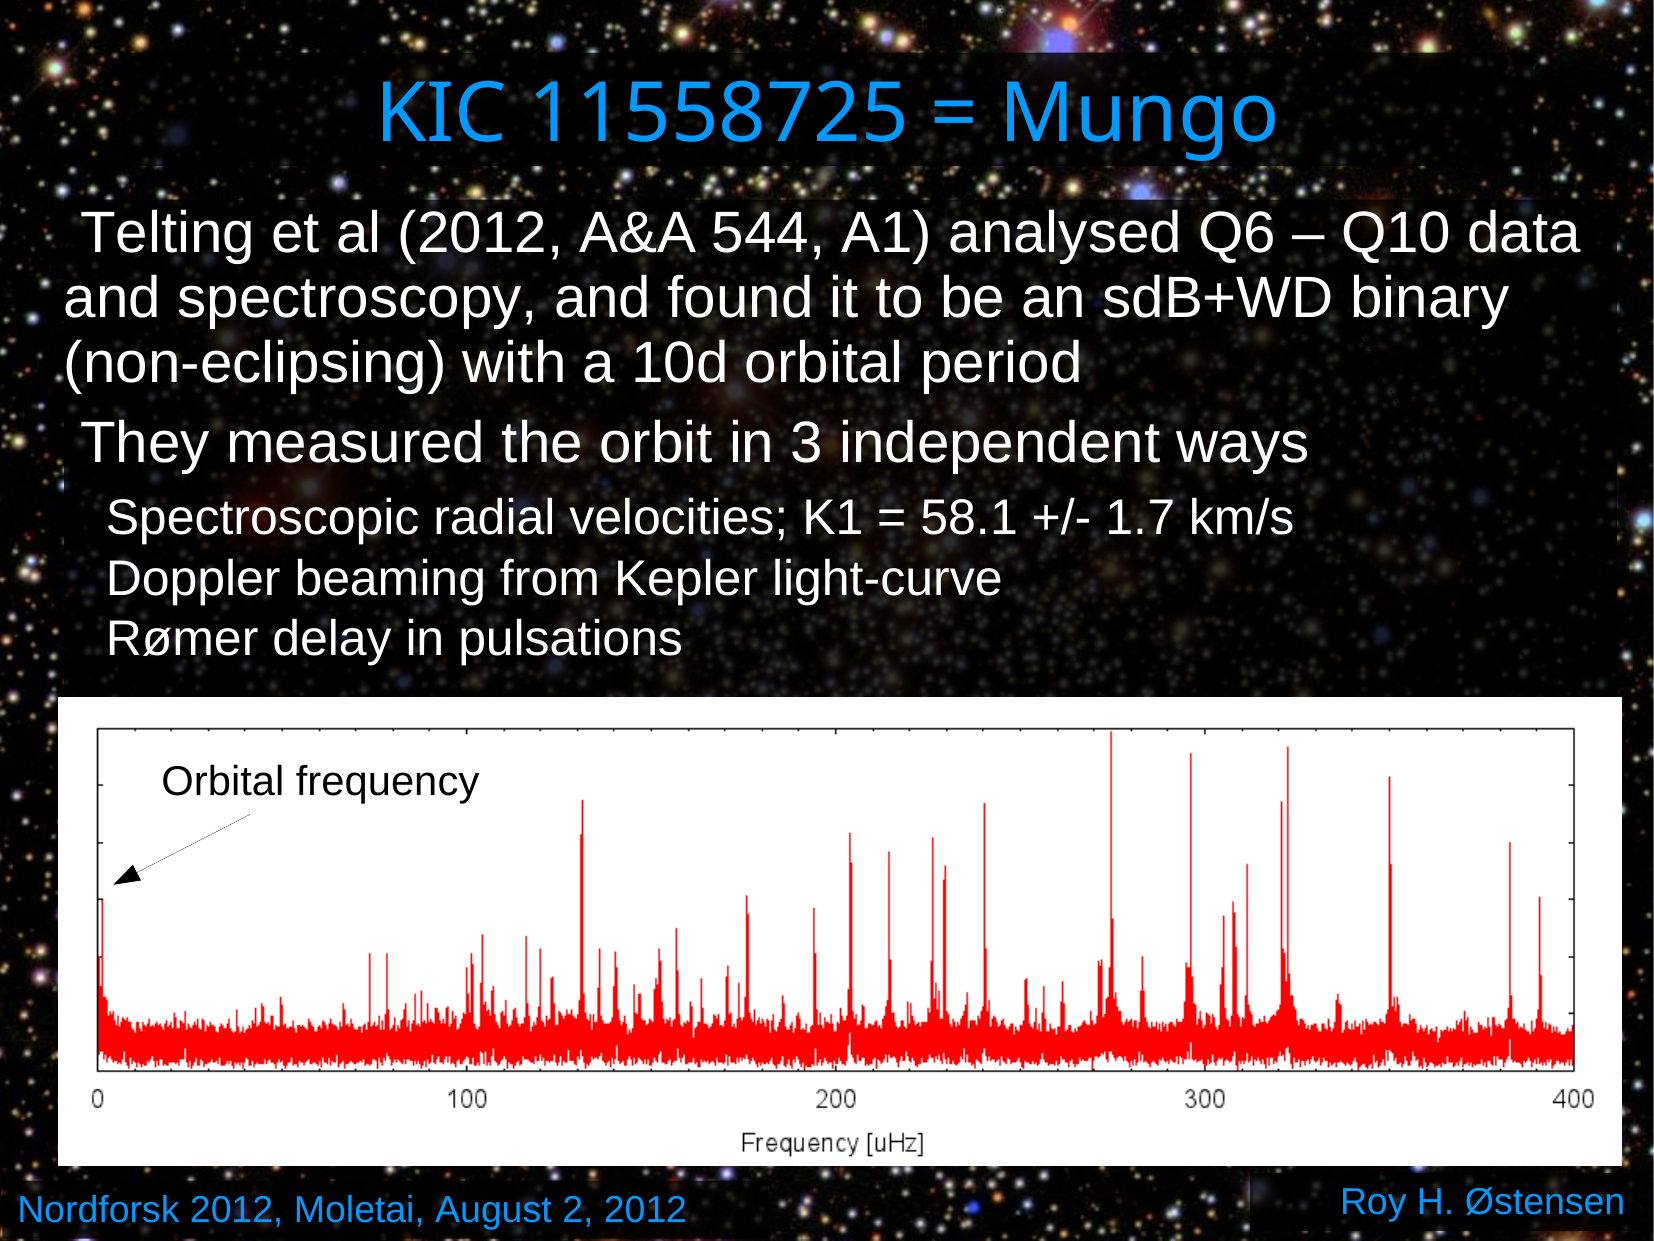

# KIC 11558725 = Mungo
 Telting et al (2012, A&A 544, A1) analysed Q6 – Q10 data and spectroscopy, and found it to be an sdB+WD binary (non-eclipsing) with a 10d orbital period
 They measured the orbit in 3 independent ways
Spectroscopic radial velocities; K1 = 58.1 +/- 1.7 km/s
Doppler beaming from Kepler light-curve
Rømer delay in pulsations
Orbital frequency